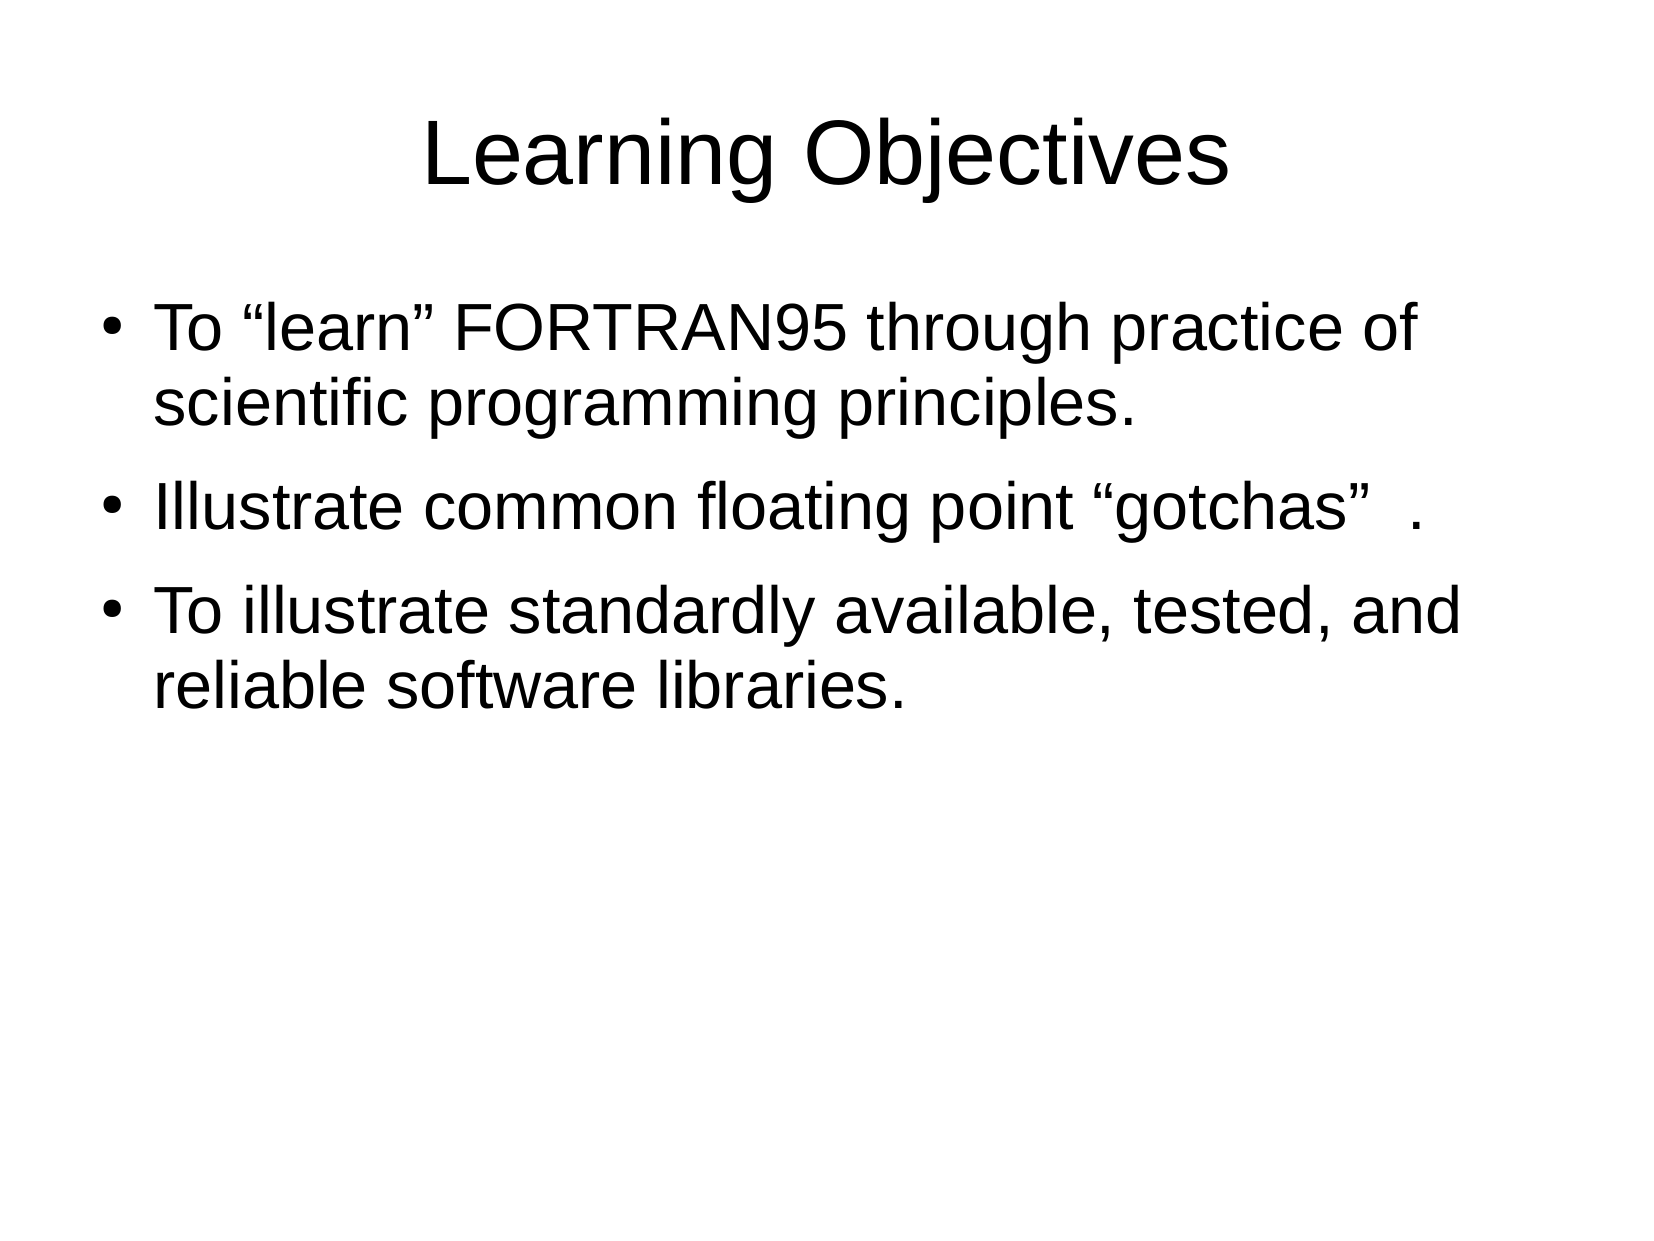

# Learning Objectives
To “learn” FORTRAN95 through practice of scientific programming principles.
Illustrate common floating point “gotchas” .
To illustrate standardly available, tested, and reliable software libraries.